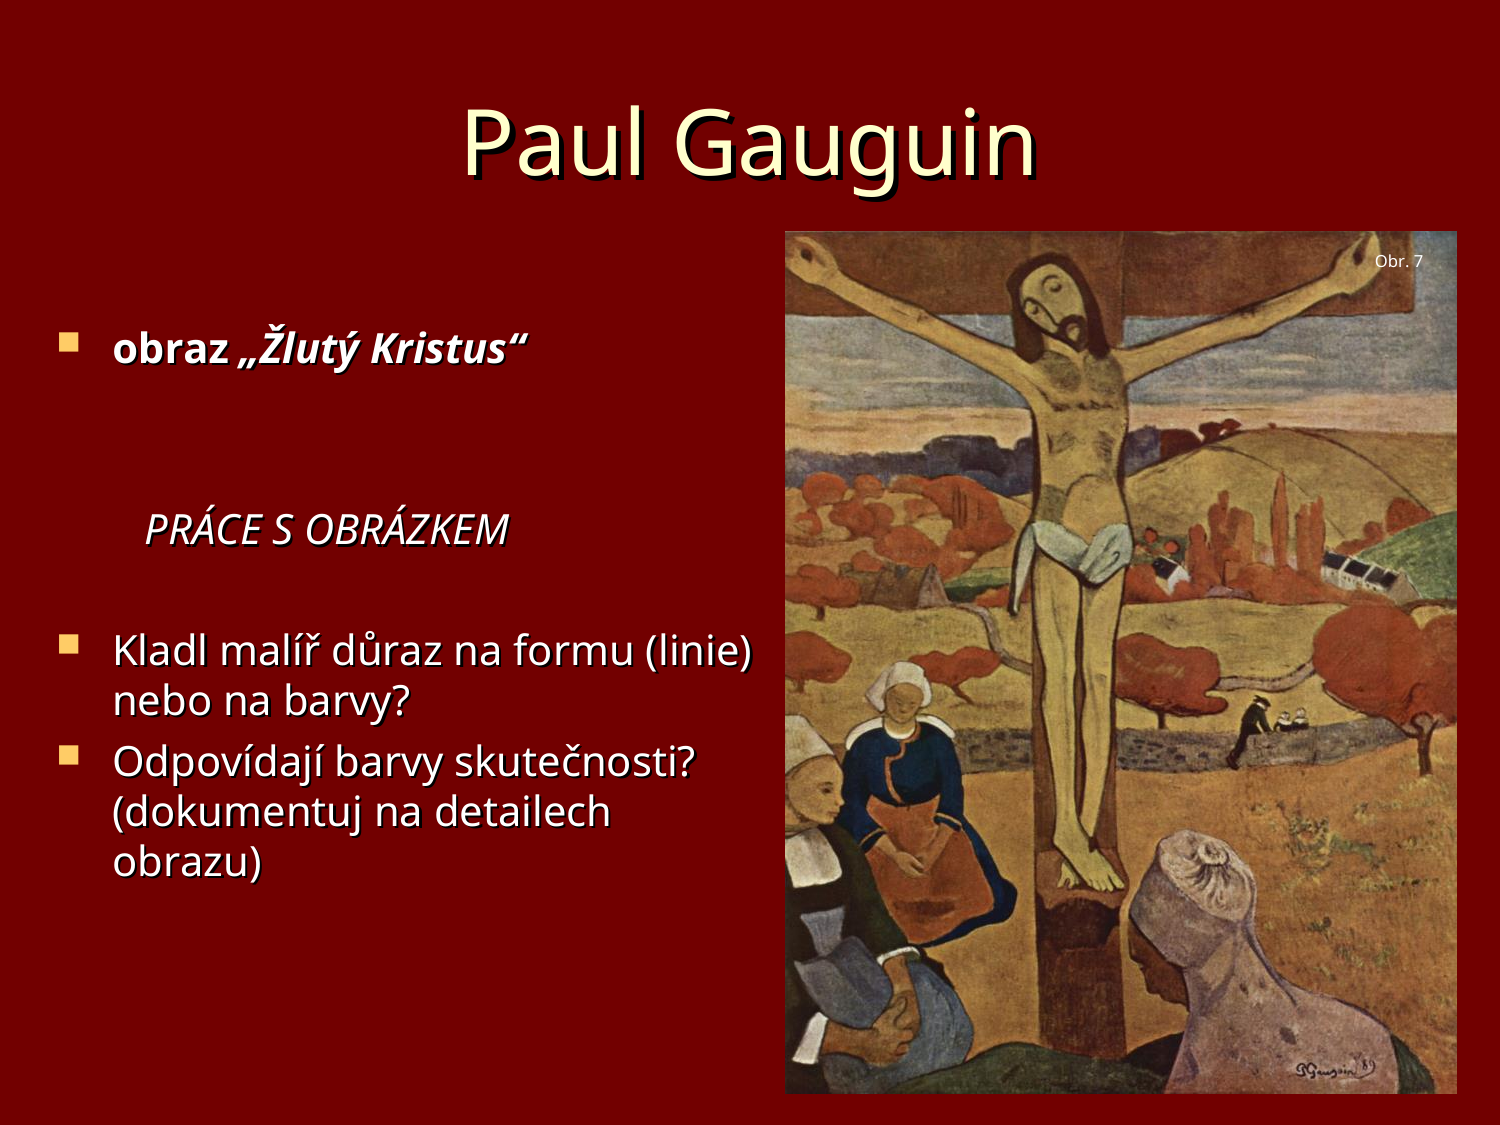

# Paul Gauguin
Obr. 7
obraz „Žlutý Kristus“
	 PRÁCE S OBRÁZKEM
Kladl malíř důraz na formu (linie) nebo na barvy?
Odpovídají barvy skutečnosti? (dokumentuj na detailech obrazu)